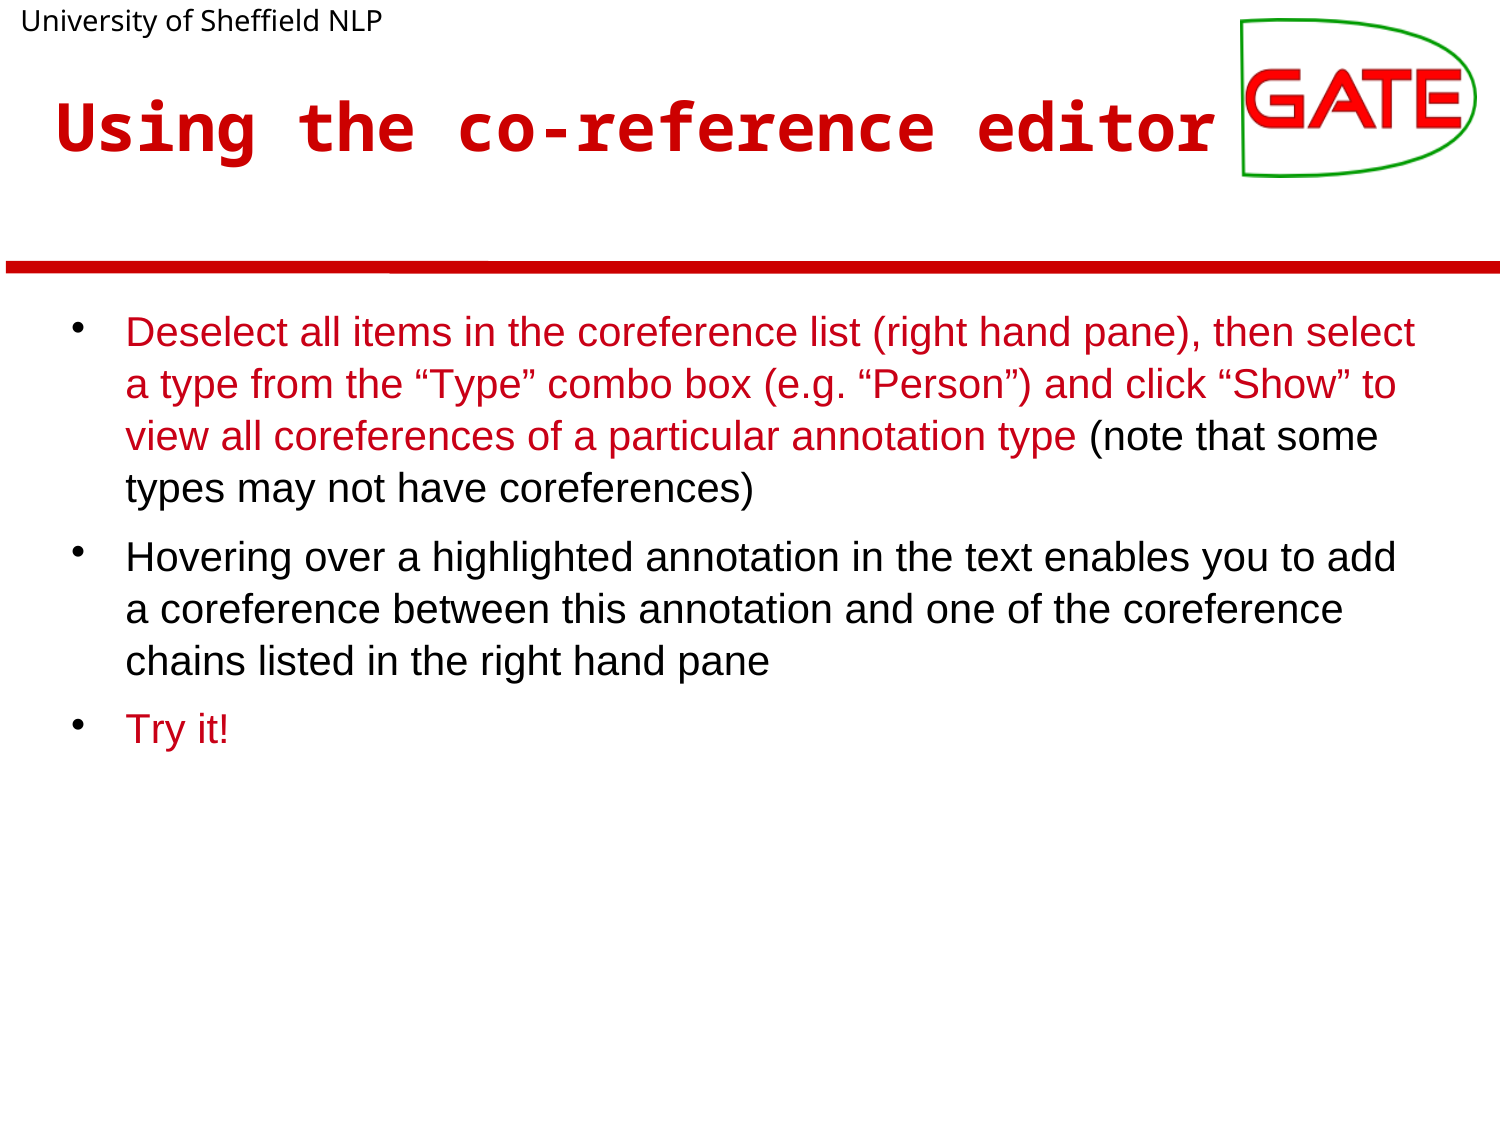

Using the co-reference editor
Deselect all items in the coreference list (right hand pane), then select a type from the “Type” combo box (e.g. “Person”) and click “Show” to view all coreferences of a particular annotation type (note that some types may not have coreferences)
Hovering over a highlighted annotation in the text enables you to add a coreference between this annotation and one of the coreference chains listed in the right hand pane
Try it!